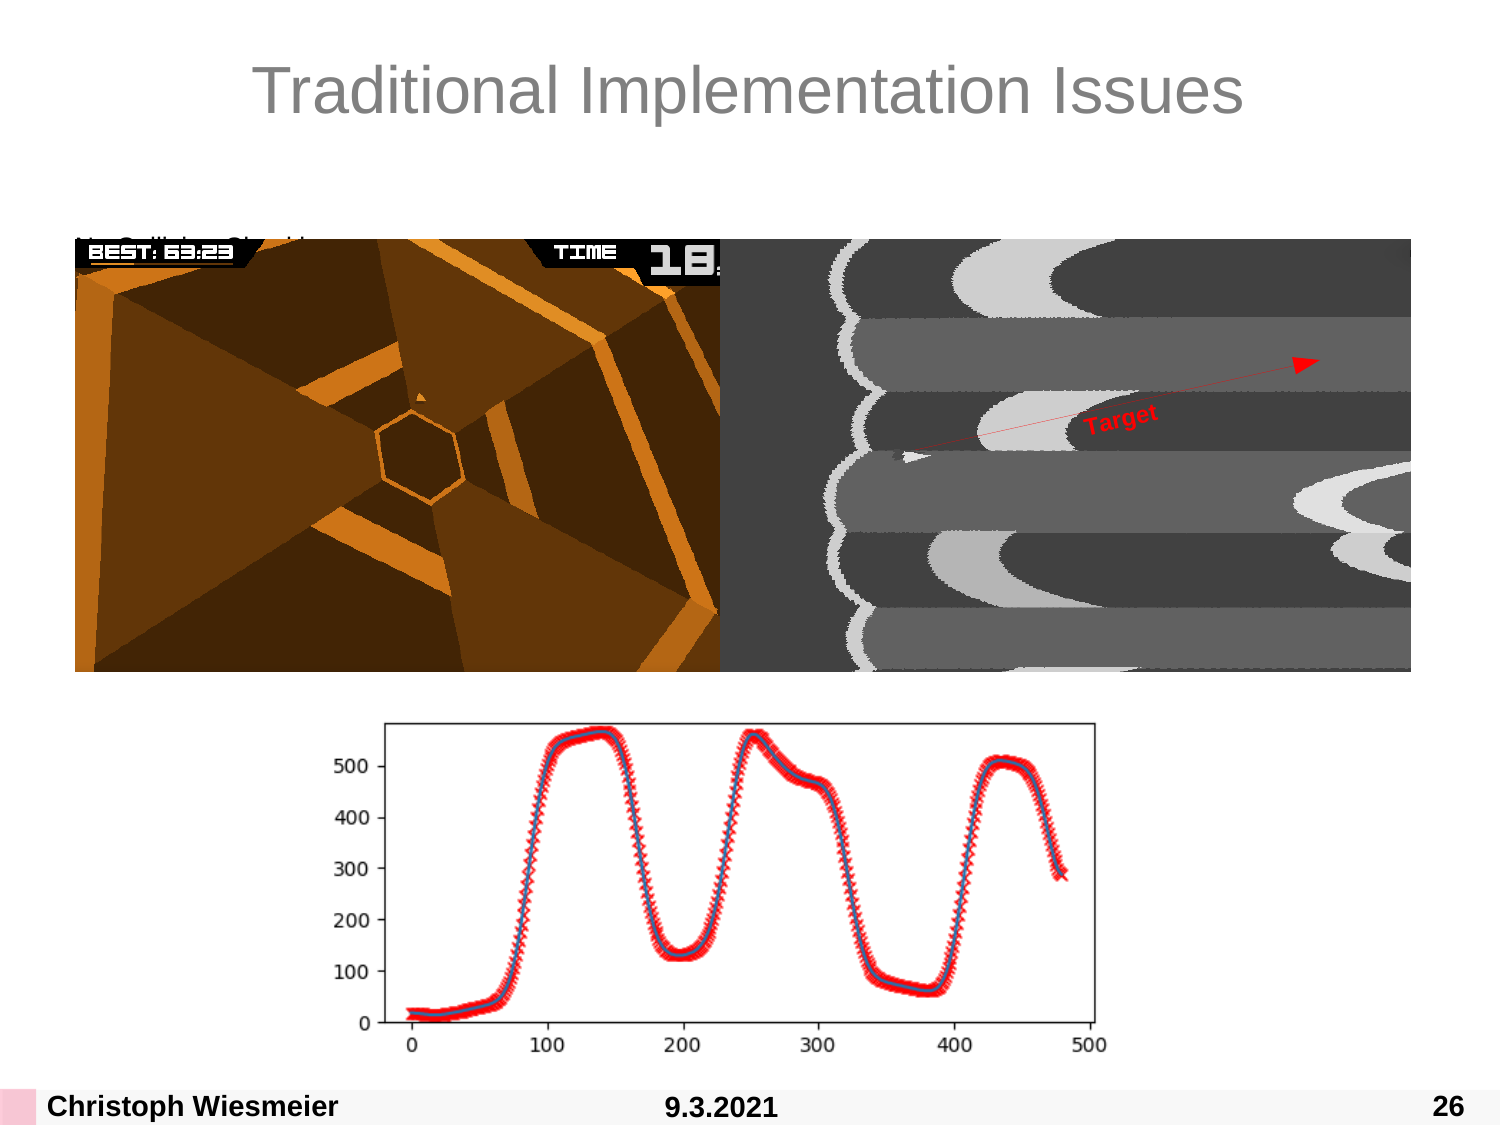

# Traditional Implementation Issues
No Collision Checking
Target